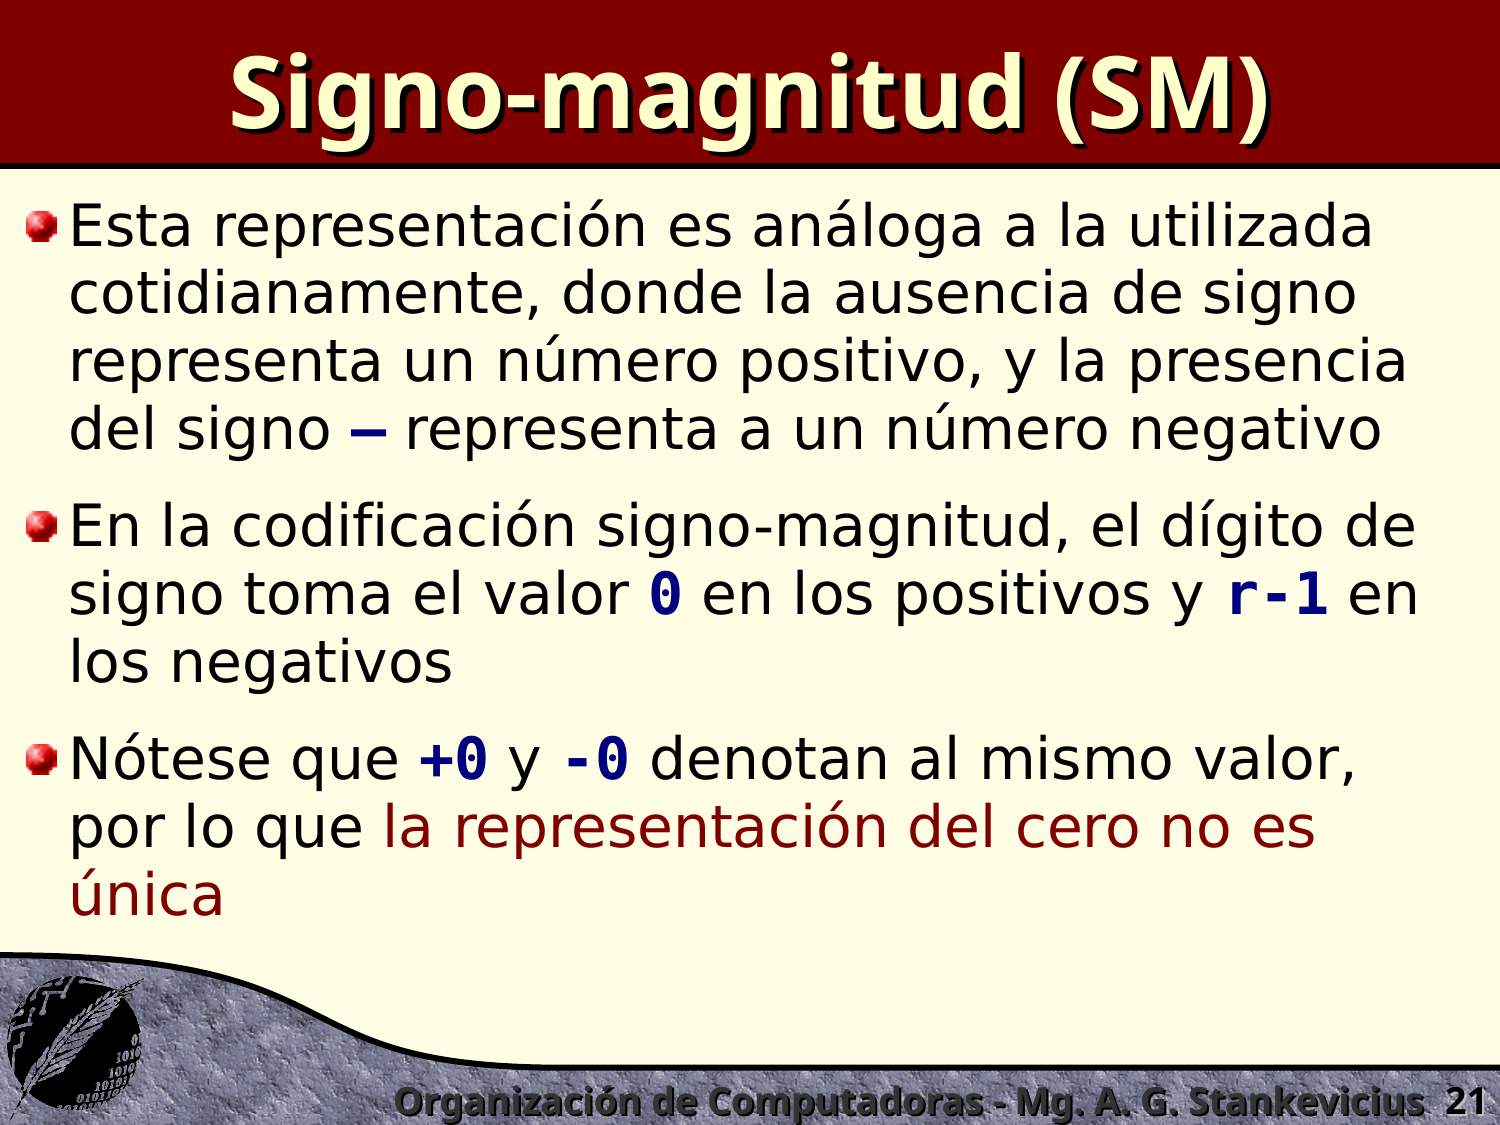

# Signo-magnitud (SM)
Esta representación es análoga a la utilizada cotidianamente, donde la ausencia de signo representa un número positivo, y la presencia del signo – representa a un número negativo
En la codificación signo-magnitud, el dígito de signo toma el valor 0 en los positivos y r-1 en los negativos
Nótese que +0 y -0 denotan al mismo valor,
por lo que la representación del cero no es única
21